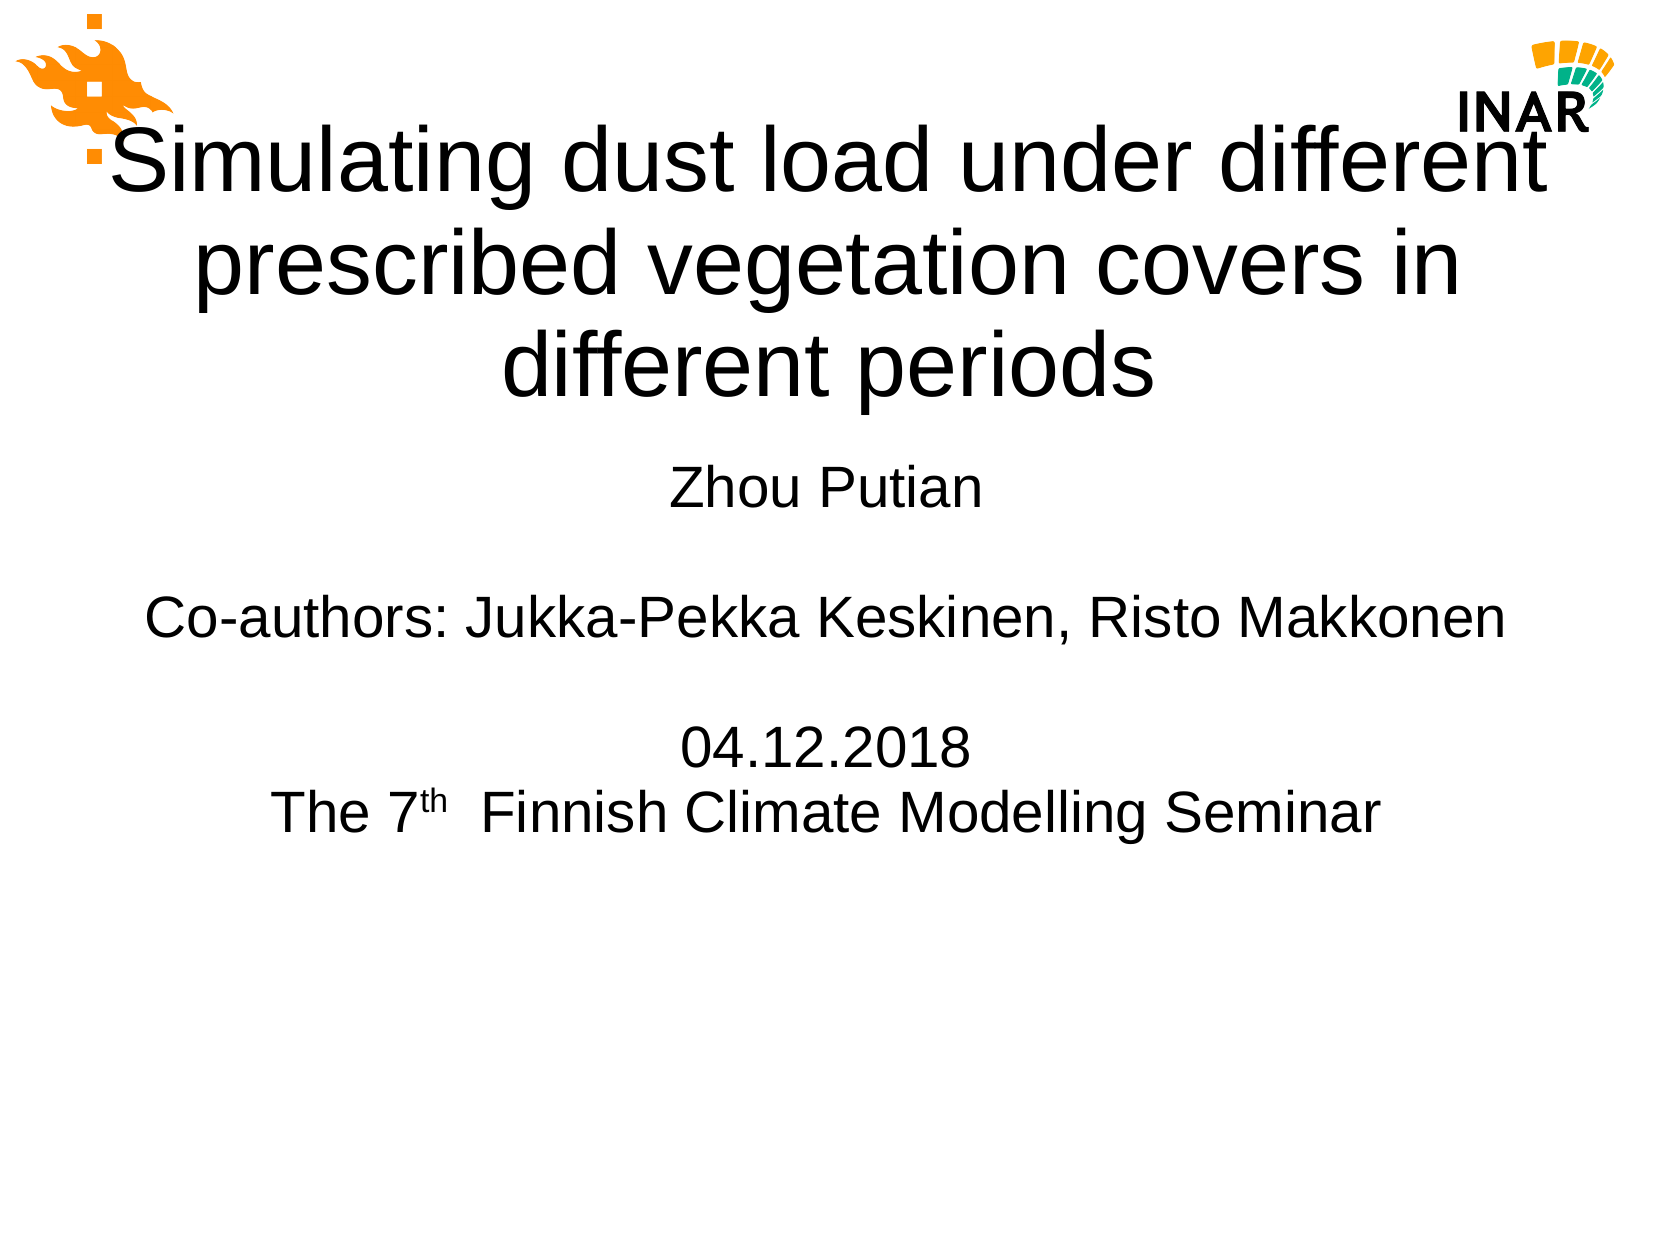

# Simulating dust load under different prescribed vegetation covers in different periods
Zhou Putian
Co-authors: Jukka-Pekka Keskinen, Risto Makkonen
04.12.2018
The 7th Finnish Climate Modelling Seminar